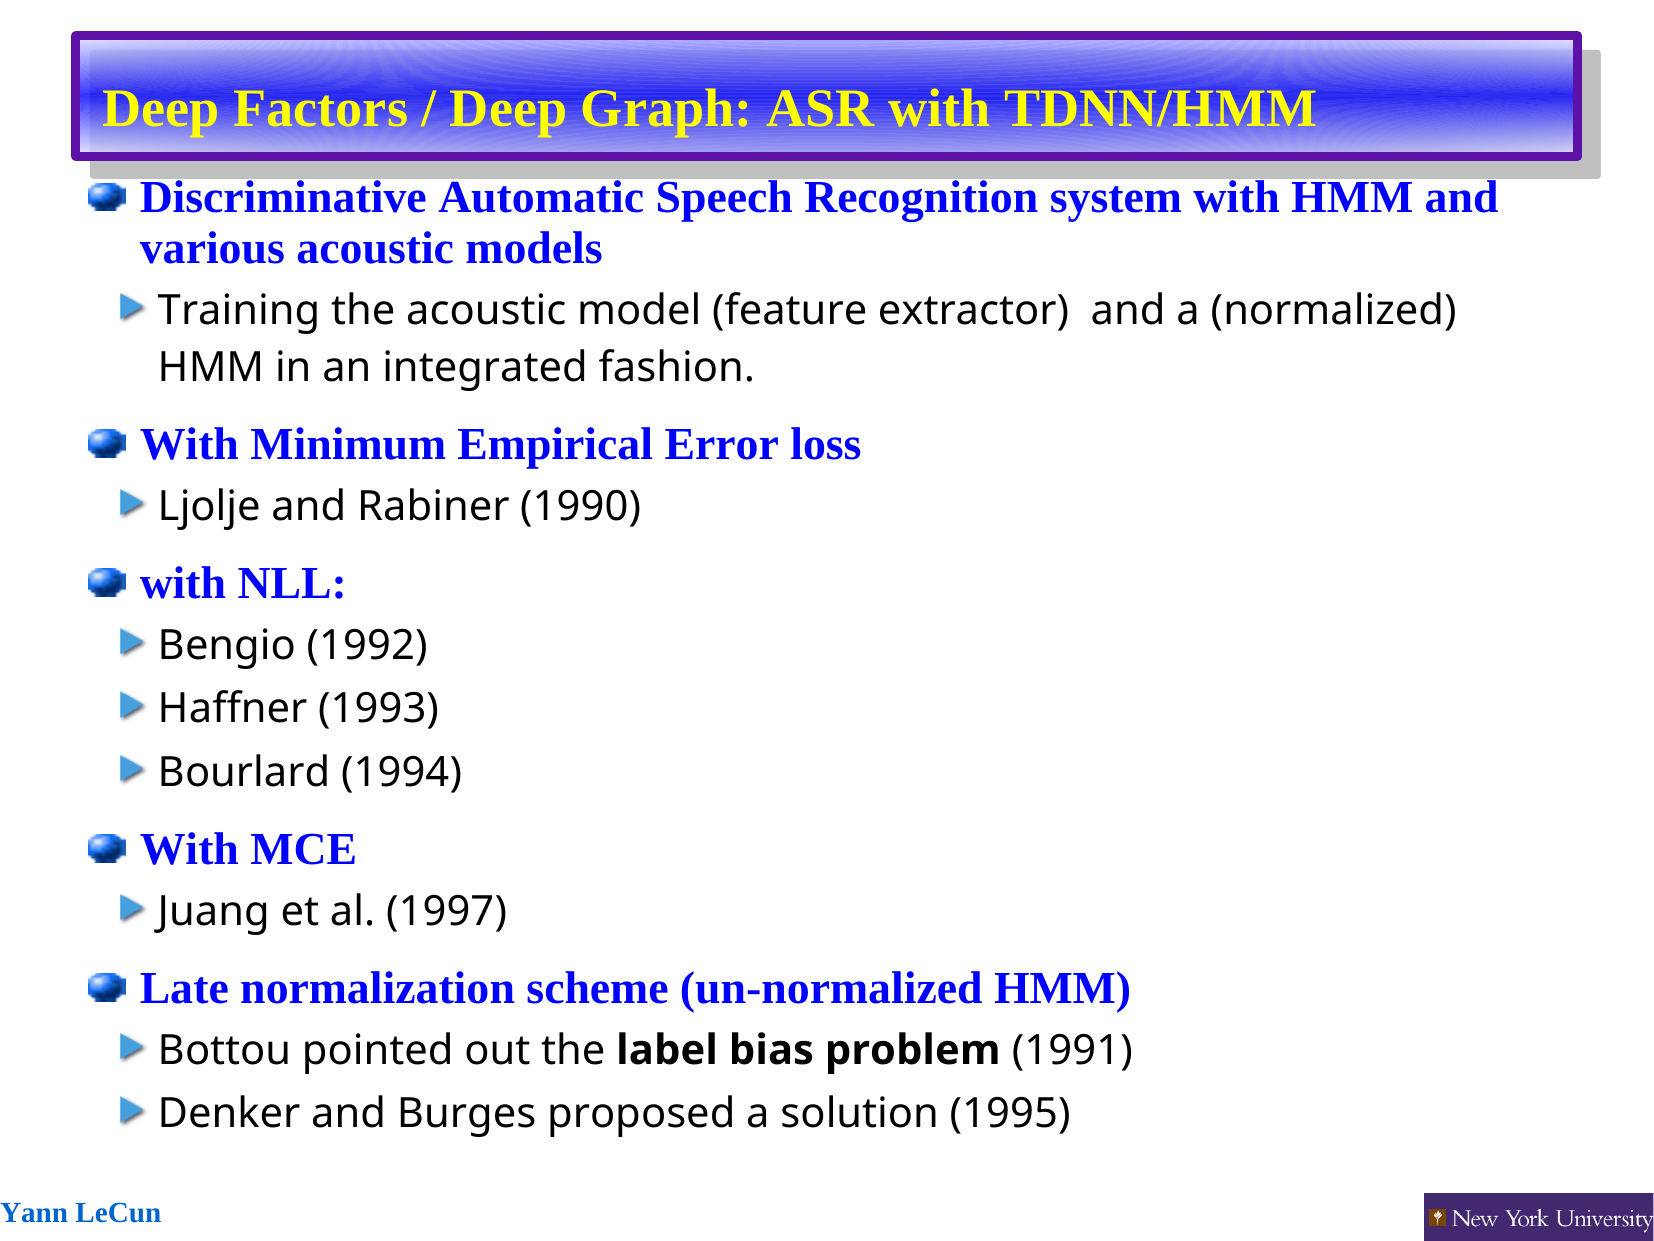

# Deep Factors / Deep Graph: ASR with TDNN/HMM
Discriminative Automatic Speech Recognition system with HMM and various acoustic models
Training the acoustic model (feature extractor) and a (normalized) HMM in an integrated fashion.
With Minimum Empirical Error loss
Ljolje and Rabiner (1990)
with NLL:
Bengio (1992)
Haffner (1993)
Bourlard (1994)
With MCE
Juang et al. (1997)
Late normalization scheme (un-normalized HMM)
Bottou pointed out the label bias problem (1991)
Denker and Burges proposed a solution (1995)